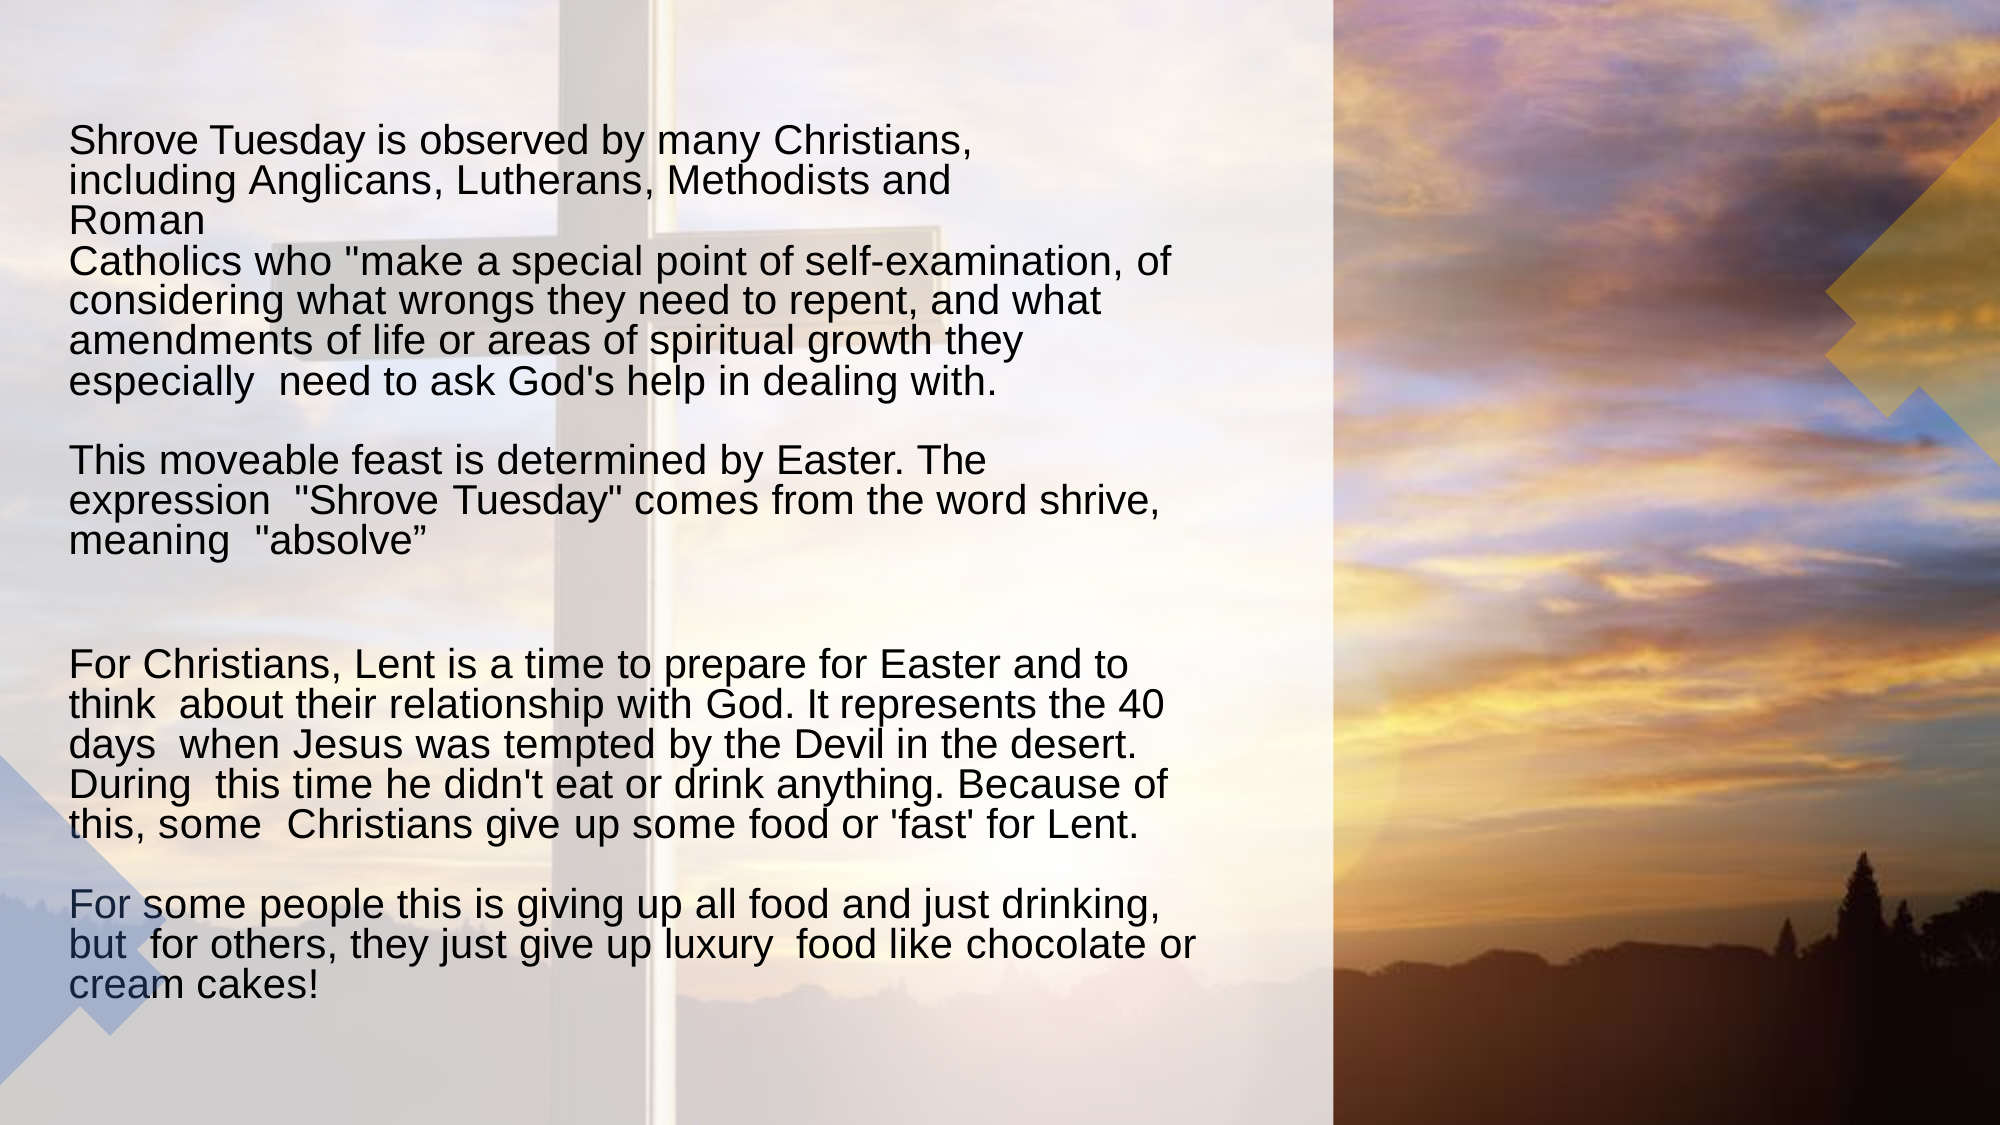

Shrove Tuesday is observed by many Christians, including Anglicans, Lutherans, Methodists and Roman
Catholics who "make a special point of self-examination, of considering what wrongs they need to repent, and what amendments of life or areas of spiritual growth they especially need to ask God's help in dealing with.
This moveable feast is determined by Easter. The expression "Shrove Tuesday" comes from the word shrive, meaning "absolve”
For Christians, Lent is a time to prepare for Easter and to think about their relationship with God. It represents the 40 days when Jesus was tempted by the Devil in the desert. During this time he didn't eat or drink anything. Because of this, some Christians give up some food or 'fast' for Lent.
For some people this is giving up all food and just drinking, but for others, they just give up luxury food like chocolate or cream cakes!